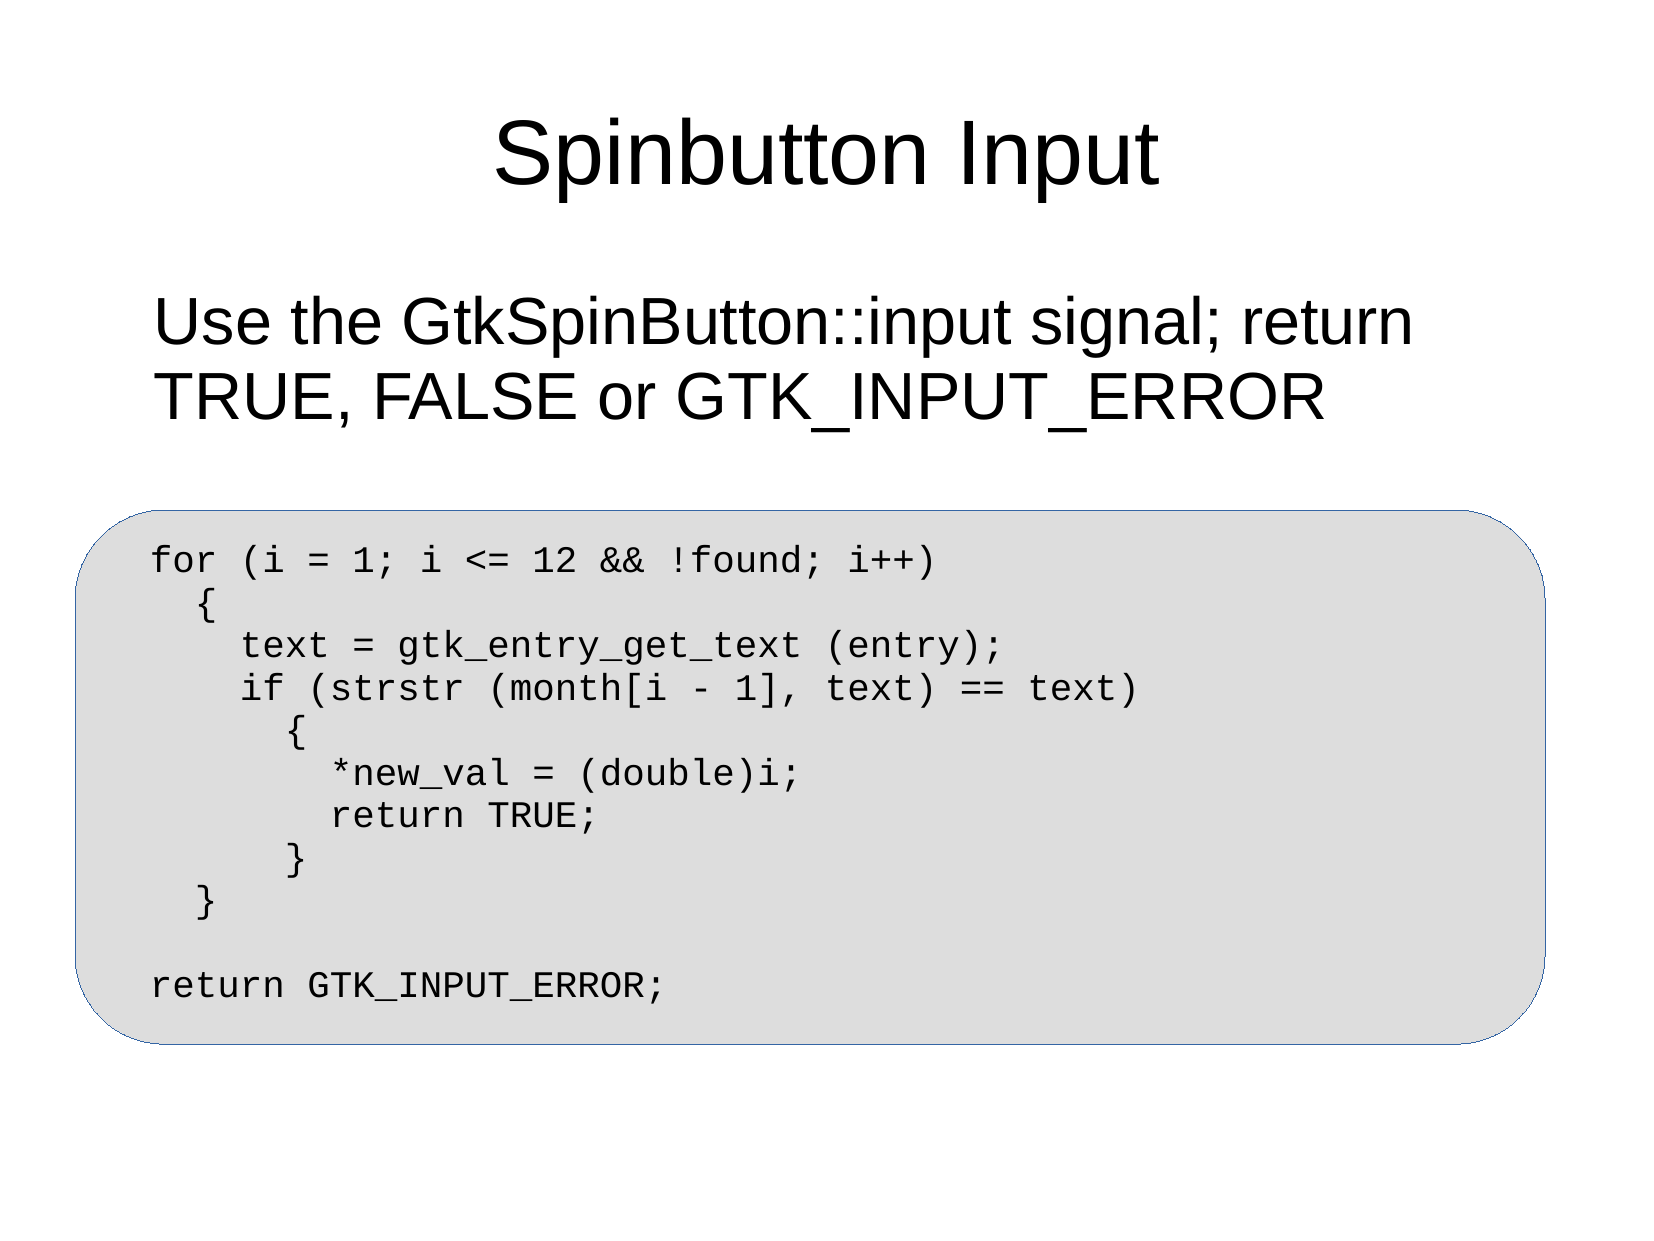

# Spinbutton Input
Use the GtkSpinButton::input signal; return TRUE, FALSE or GTK_INPUT_ERROR
for (i = 1; i <= 12 && !found; i++)
 {
 text = gtk_entry_get_text (entry);
 if (strstr (month[i - 1], text) == text)
 {
 *new_val = (double)i;
 return TRUE;
 }
 }
return GTK_INPUT_ERROR;